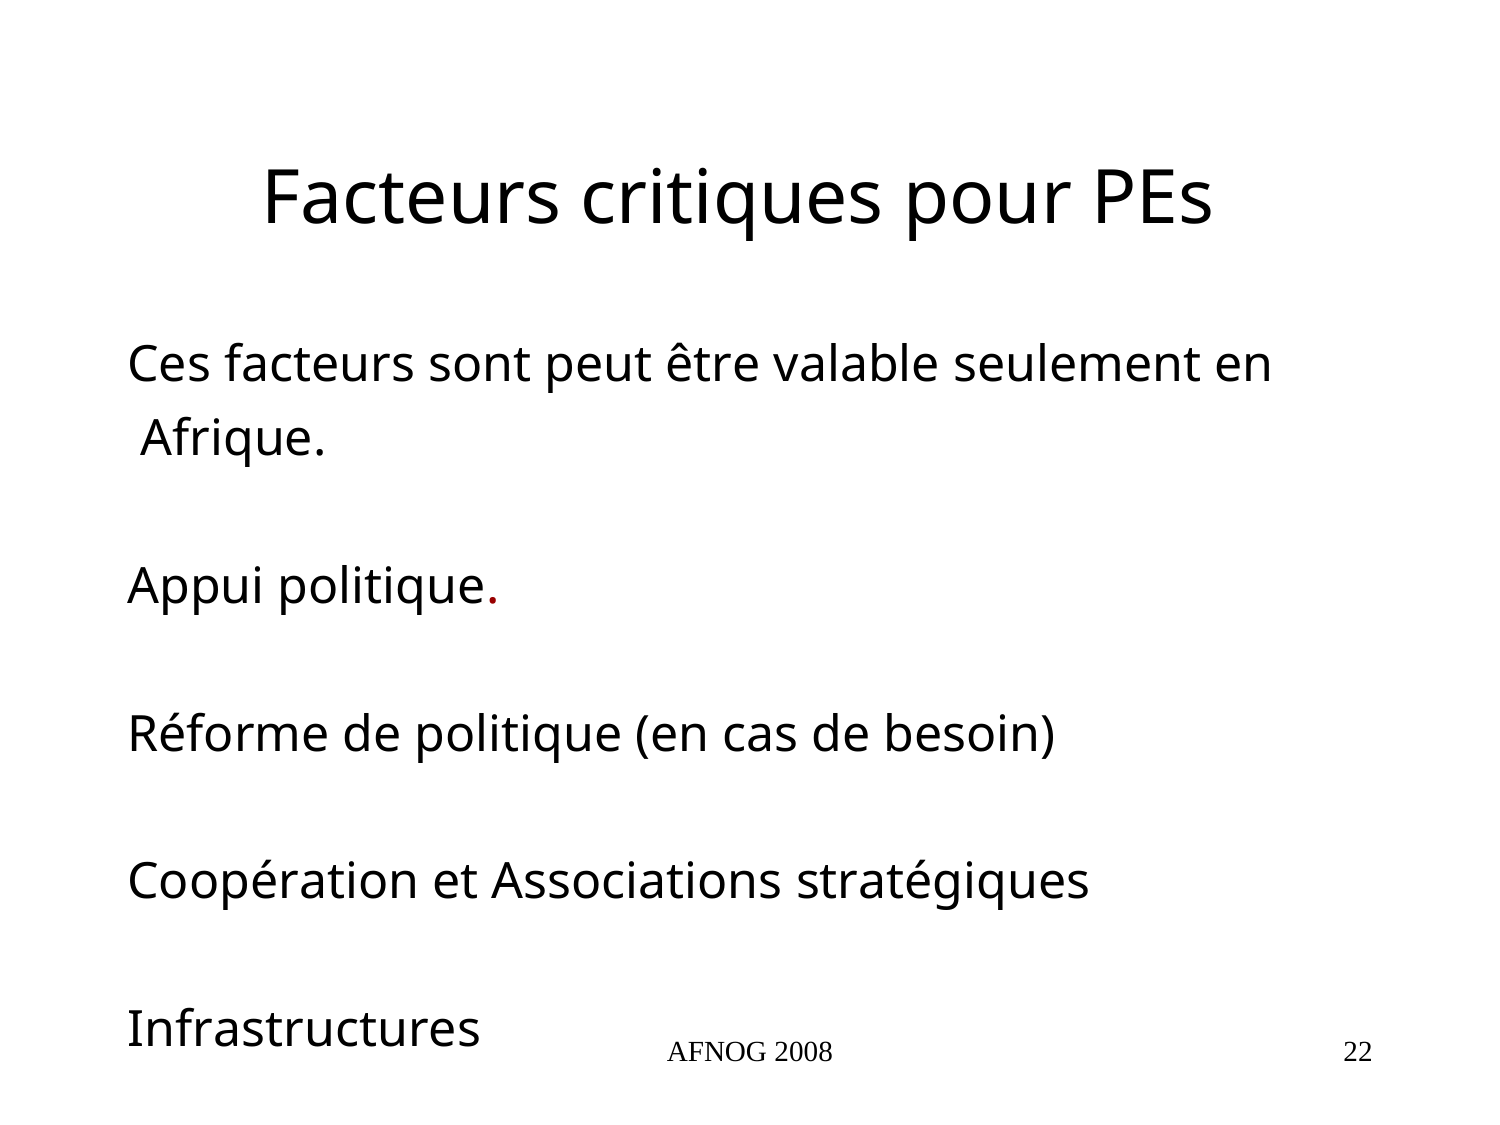

# Facteurs critiques pour PEs
Ces facteurs sont peut être valable seulement en
 Afrique.
Appui politique.
Réforme de politique (en cas de besoin)
Coopération et Associations stratégiques
Infrastructures
AFNOG 2008